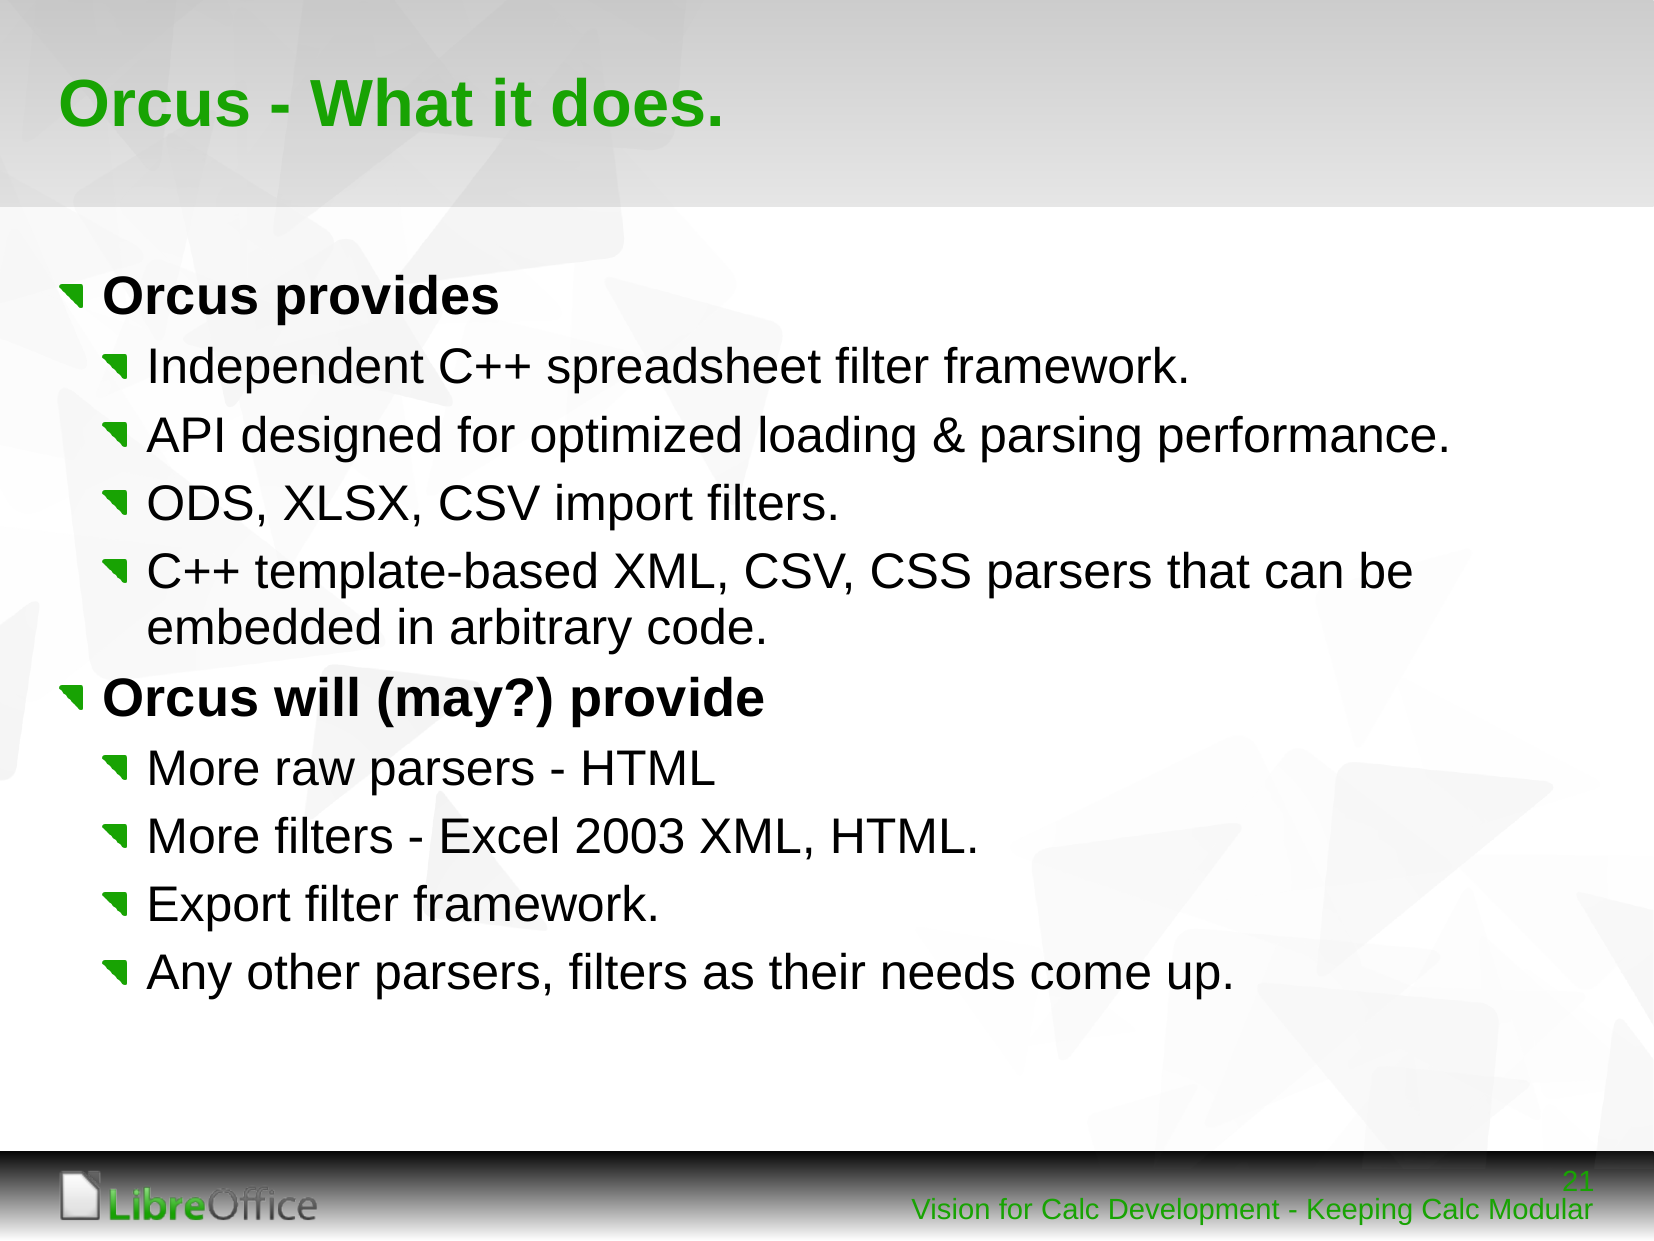

# Orcus - What it does.
Orcus provides
Independent C++ spreadsheet filter framework.
API designed for optimized loading & parsing performance.
ODS, XLSX, CSV import filters.
C++ template-based XML, CSV, CSS parsers that can be embedded in arbitrary code.
Orcus will (may?) provide
More raw parsers - HTML
More filters - Excel 2003 XML, HTML.
Export filter framework.
Any other parsers, filters as their needs come up.
21
Vision for Calc Development - Keeping Calc Modular